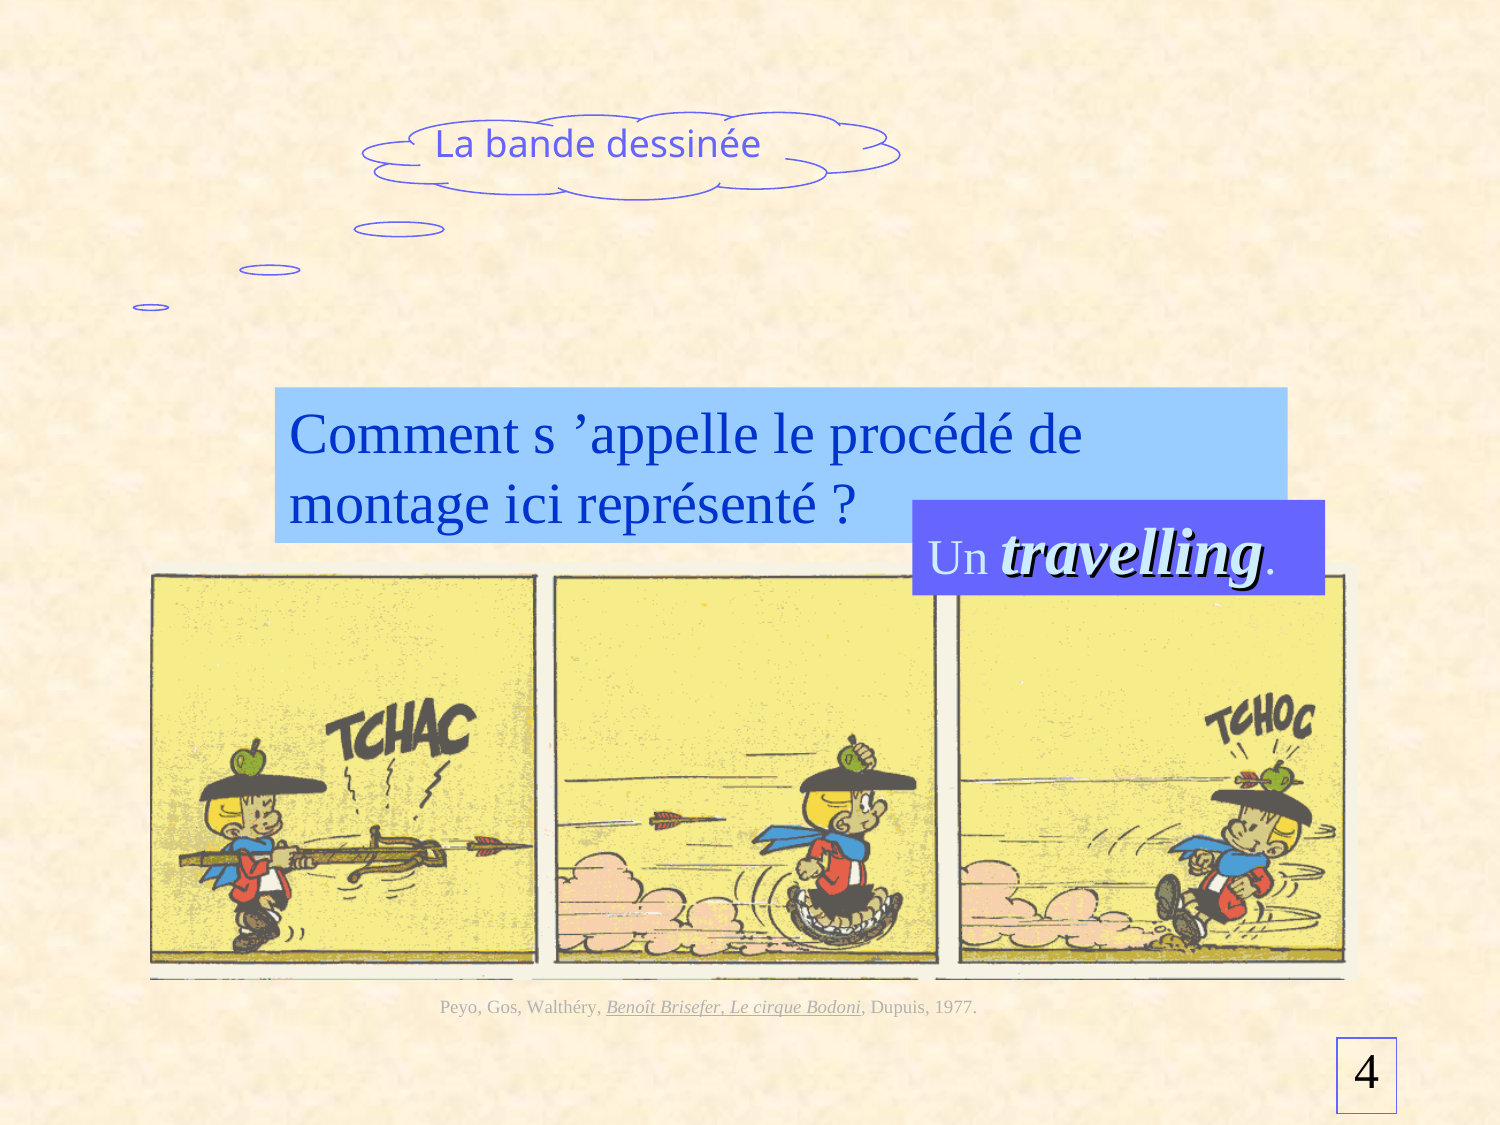

Comment s ’appelle le procédé de montage ici représenté ?
Un travelling.
Peyo, Gos, Walthéry, Benoît Brisefer, Le cirque Bodoni, Dupuis, 1977.
4